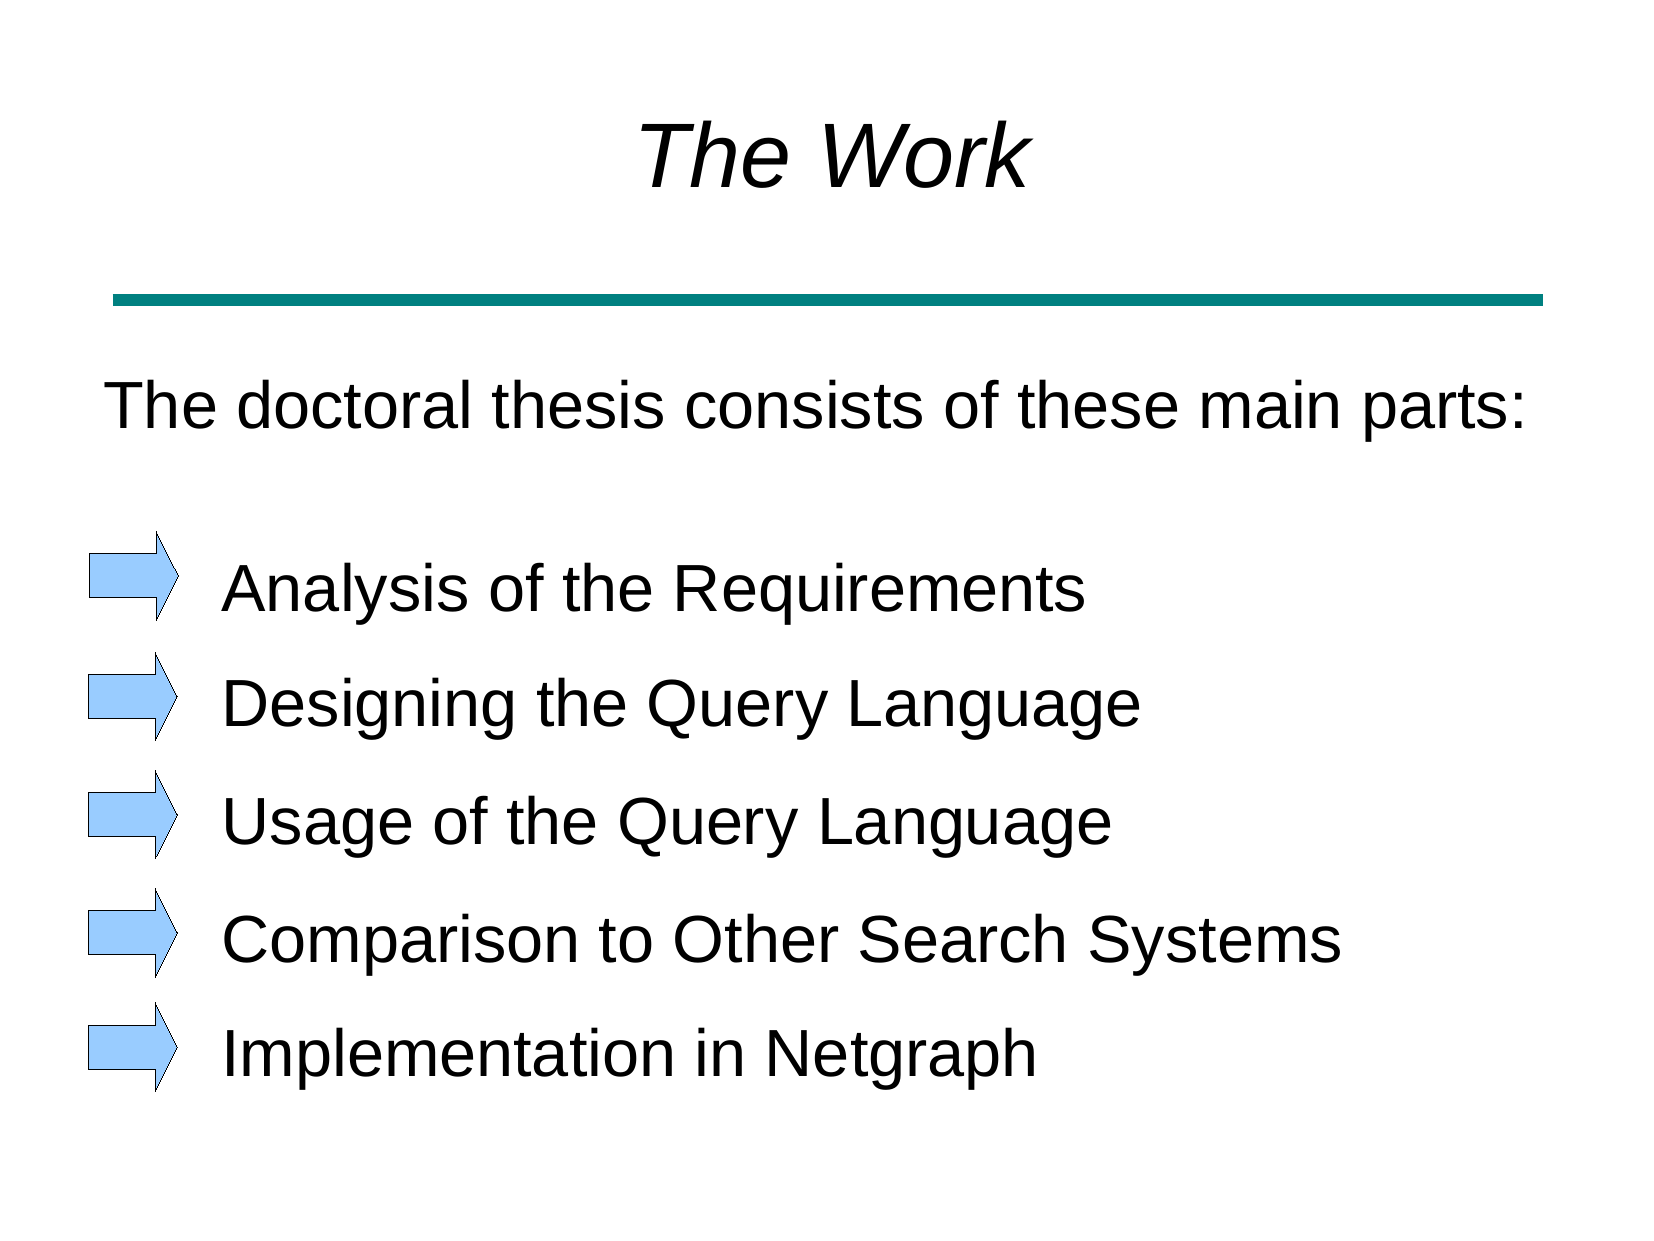

# The Work
The doctoral thesis consists of these main parts:
Analysis of the Requirements
Designing the Query Language
Usage of the Query Language
Comparison to Other Search Systems
Implementation in Netgraph